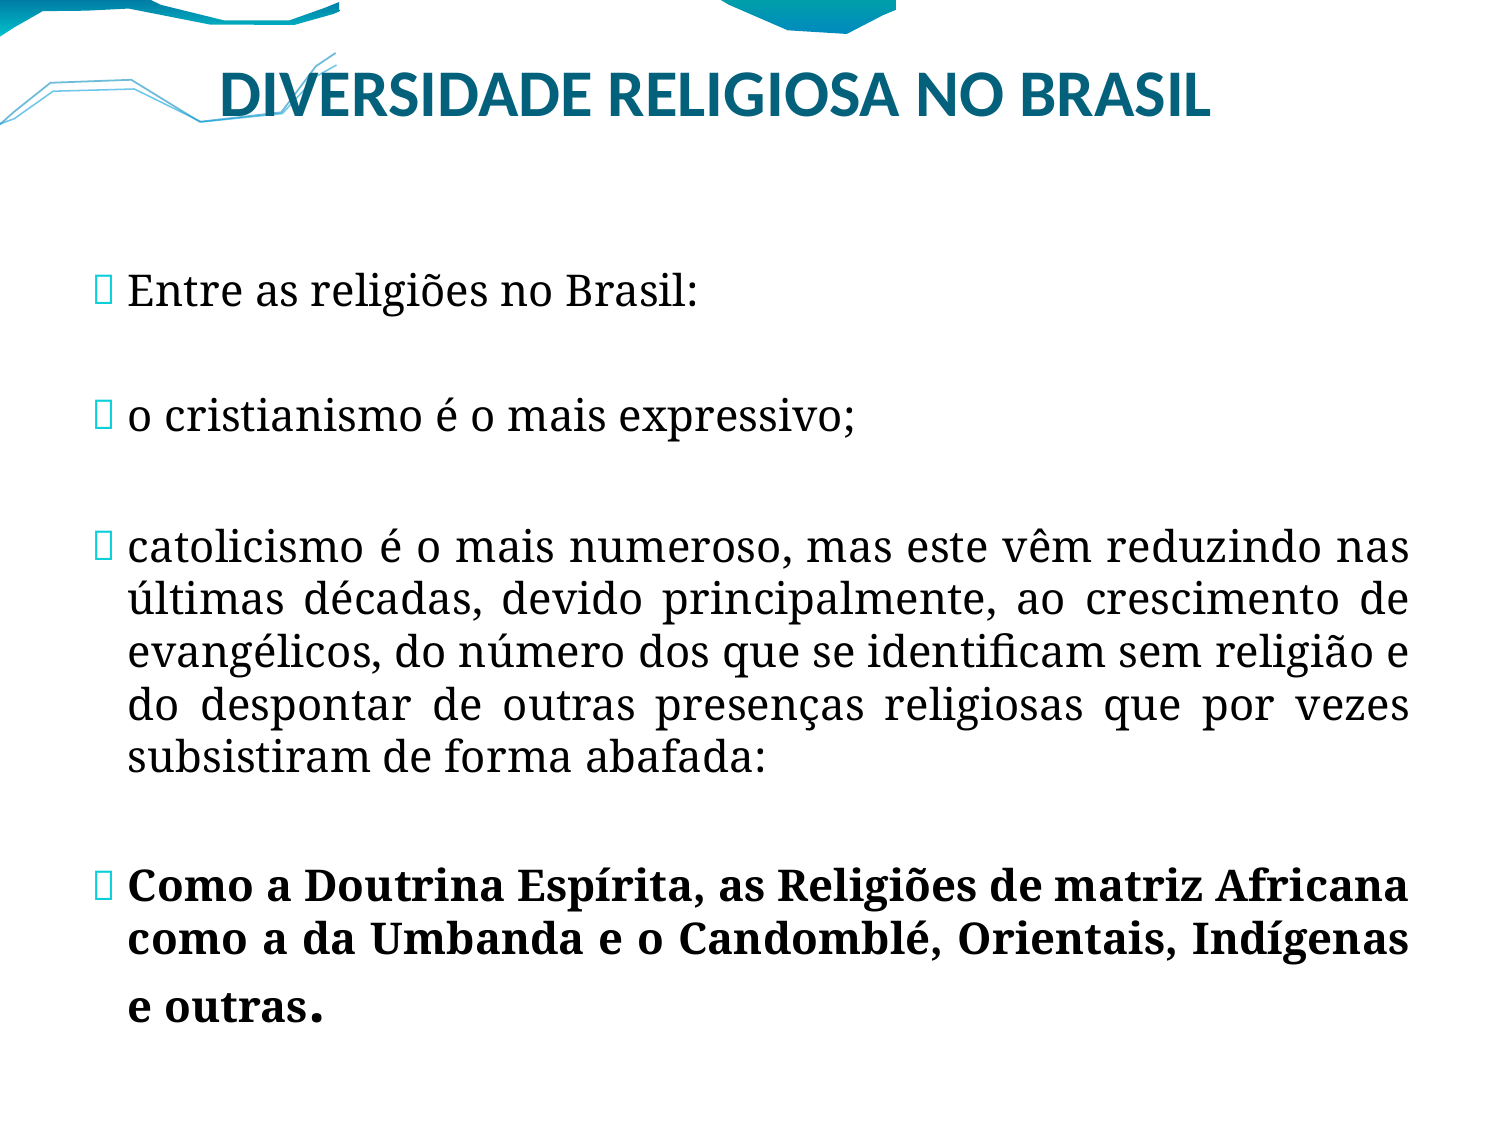

# DIVERSIDADE RELIGIOSA NO BRASIL
Entre as religiões no Brasil:
o cristianismo é o mais expressivo;
catolicismo é o mais numeroso, mas este vêm reduzindo nas últimas décadas, devido principalmente, ao crescimento de evangélicos, do número dos que se identificam sem religião e do despontar de outras presenças religiosas que por vezes subsistiram de forma abafada:
Como a Doutrina Espírita, as Religiões de matriz Africana como a da Umbanda e o Candomblé, Orientais, Indígenas e outras.